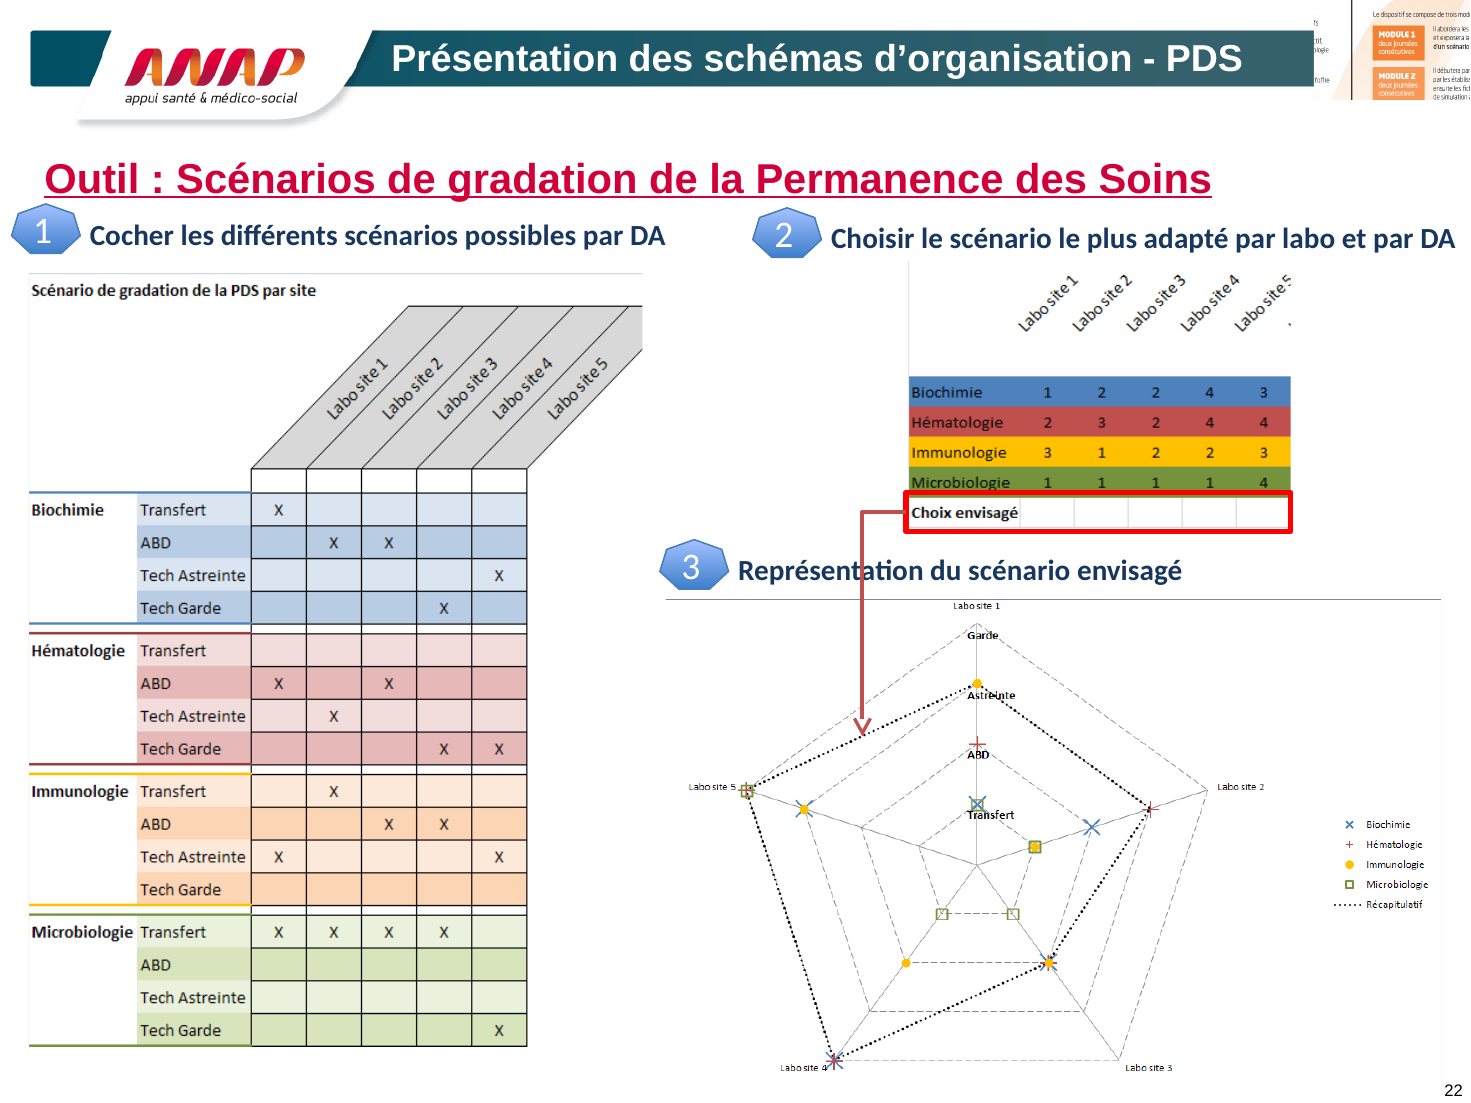

Présentation des schémas d’organisation - PDS
# Outil : Scénarios de gradation de la Permanence des Soins
1
Cocher les différents scénarios possibles par DA
2
Choisir le scénario le plus adapté par labo et par DA
3
Représentation du scénario envisagé